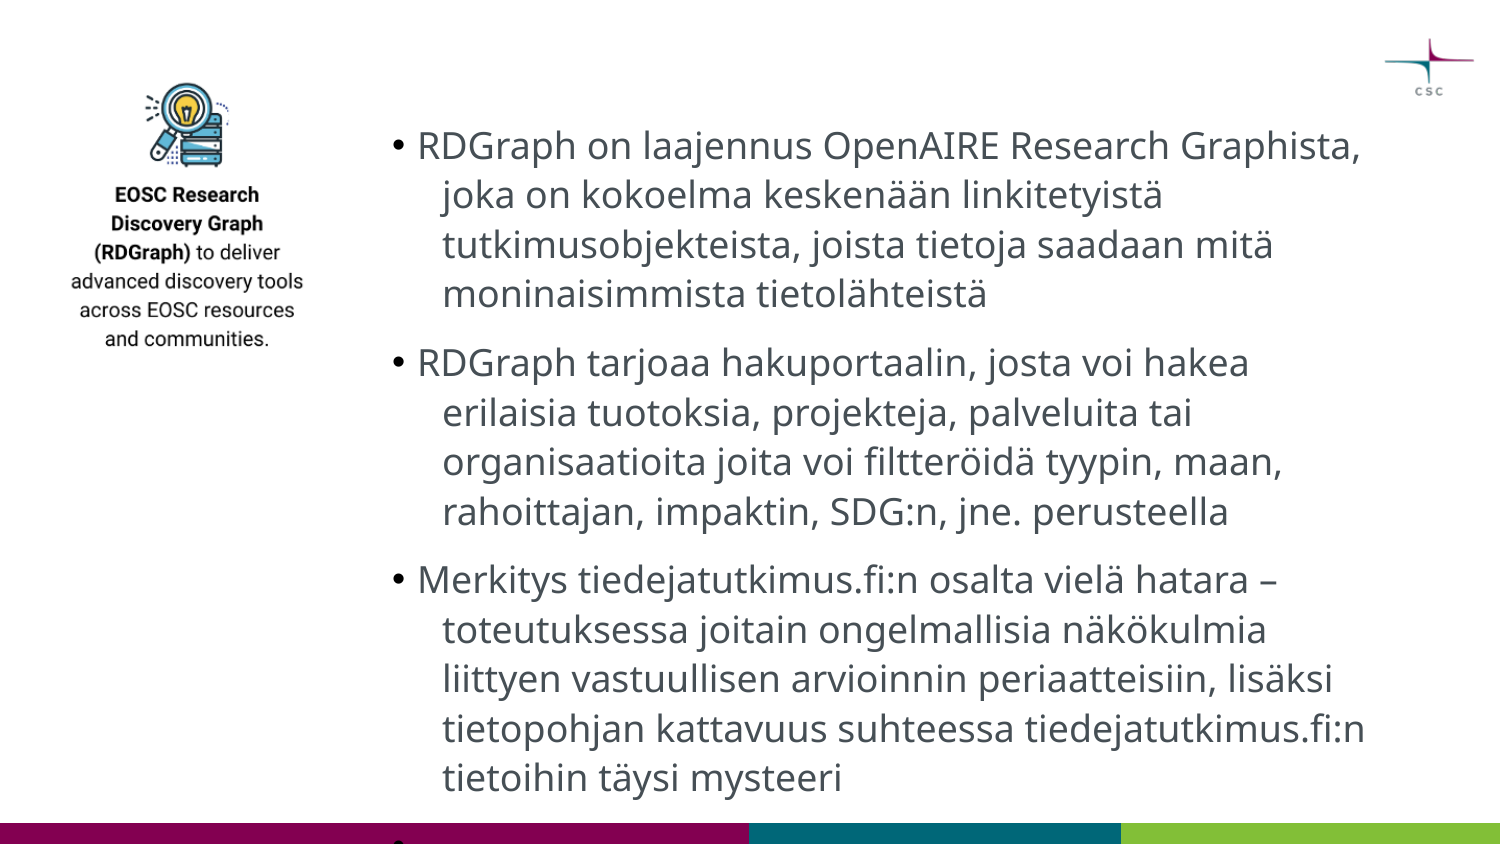

RDGraph on laajennus OpenAIRE Research Graphista, joka on kokoelma keskenään linkitetyistä tutkimusobjekteista, joista tietoja saadaan mitä moninaisimmista tietolähteistä
RDGraph tarjoaa hakuportaalin, josta voi hakea erilaisia tuotoksia, projekteja, palveluita tai organisaatioita joita voi filtteröidä tyypin, maan, rahoittajan, impaktin, SDG:n, jne. perusteella
Merkitys tiedejatutkimus.fi:n osalta vielä hatara – toteutuksessa joitain ongelmallisia näkökulmia liittyen vastuullisen arvioinnin periaatteisiin, lisäksi tietopohjan kattavuus suhteessa tiedejatutkimus.fi:n tietoihin täysi mysteeri